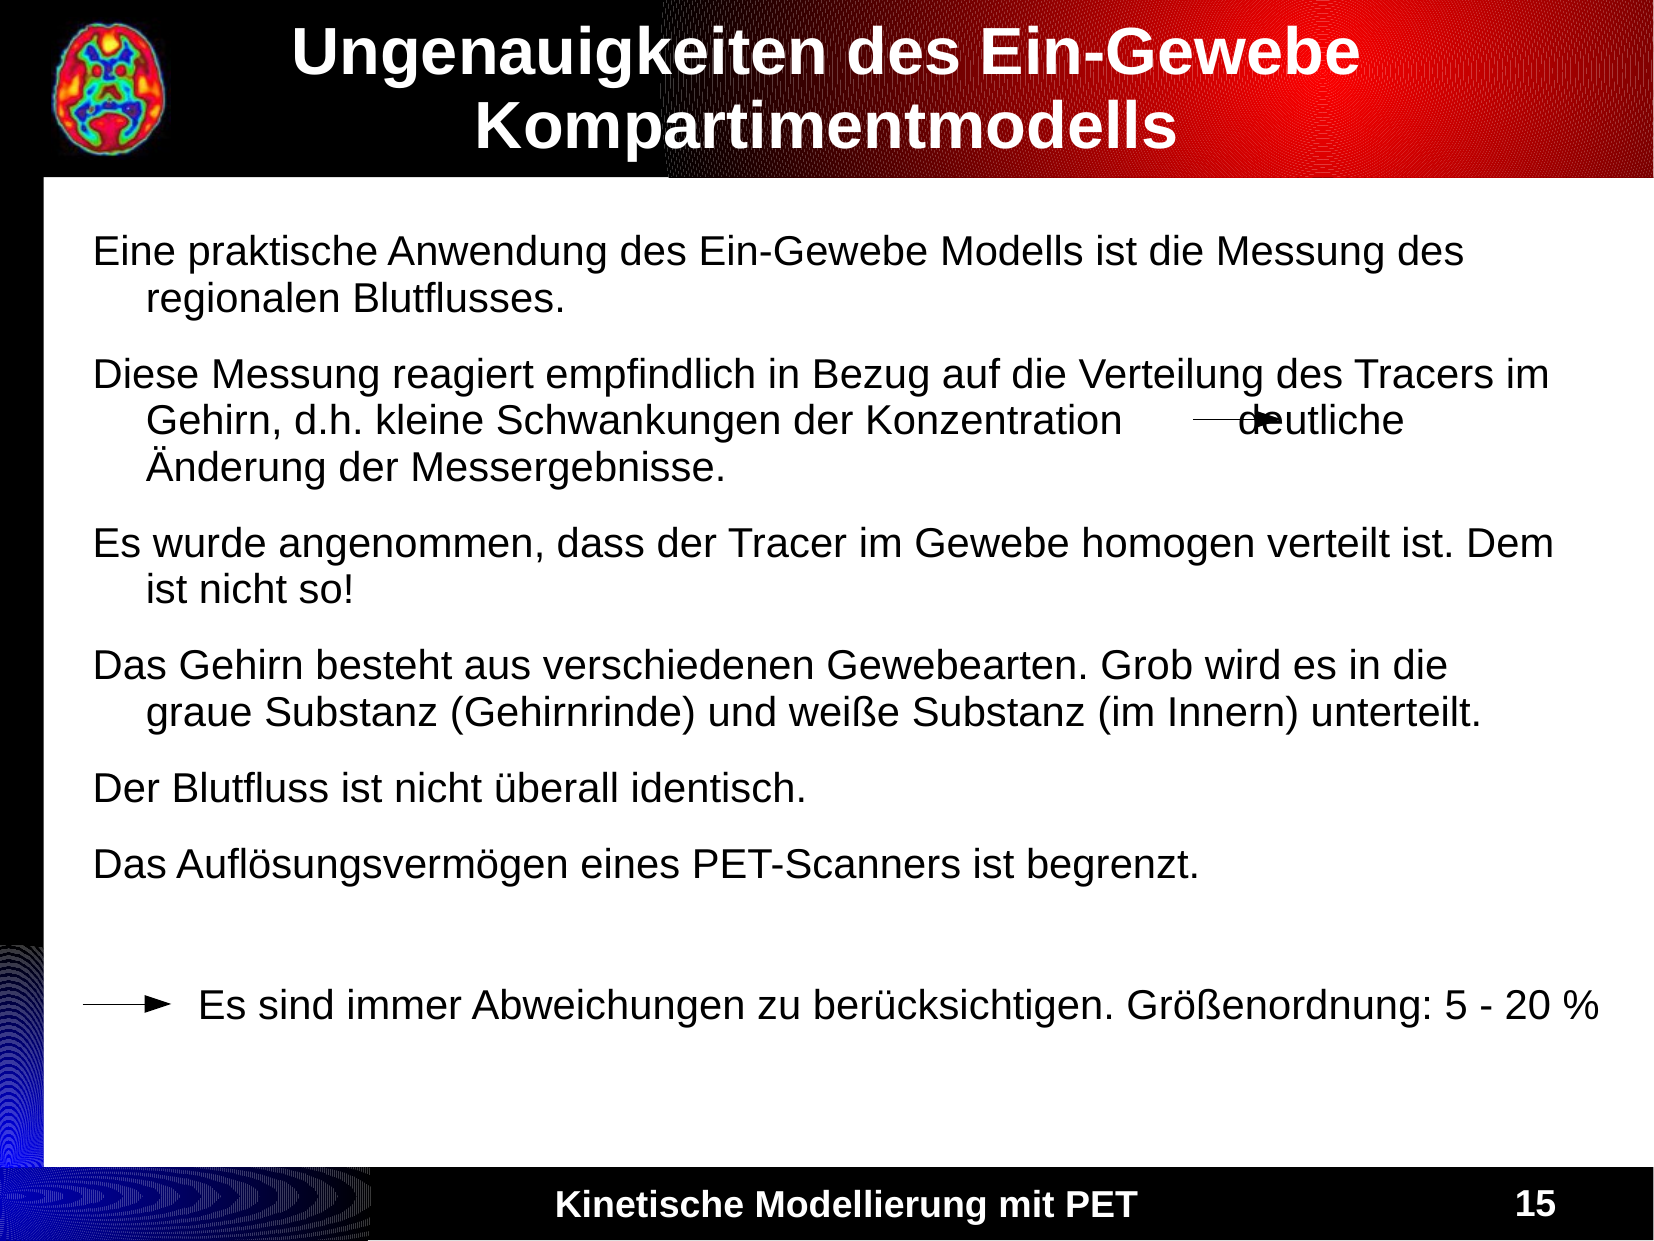

Ungenauigkeiten des Ein-Gewebe Kompartimentmodells
# Eine praktische Anwendung des Ein-Gewebe Modells ist die Messung des regionalen Blutflusses.
Diese Messung reagiert empfindlich in Bezug auf die Verteilung des Tracers im Gehirn, d.h. kleine Schwankungen der Konzentration deutliche Änderung der Messergebnisse.
Es wurde angenommen, dass der Tracer im Gewebe homogen verteilt ist. Dem ist nicht so!
Das Gehirn besteht aus verschiedenen Gewebearten. Grob wird es in die graue Substanz (Gehirnrinde) und weiße Substanz (im Innern) unterteilt.
Der Blutfluss ist nicht überall identisch.
Das Auflösungsvermögen eines PET-Scanners ist begrenzt.
Es sind immer Abweichungen zu berücksichtigen. Größenordnung: 5 - 20 %
Kinetische Modellierung mit PET